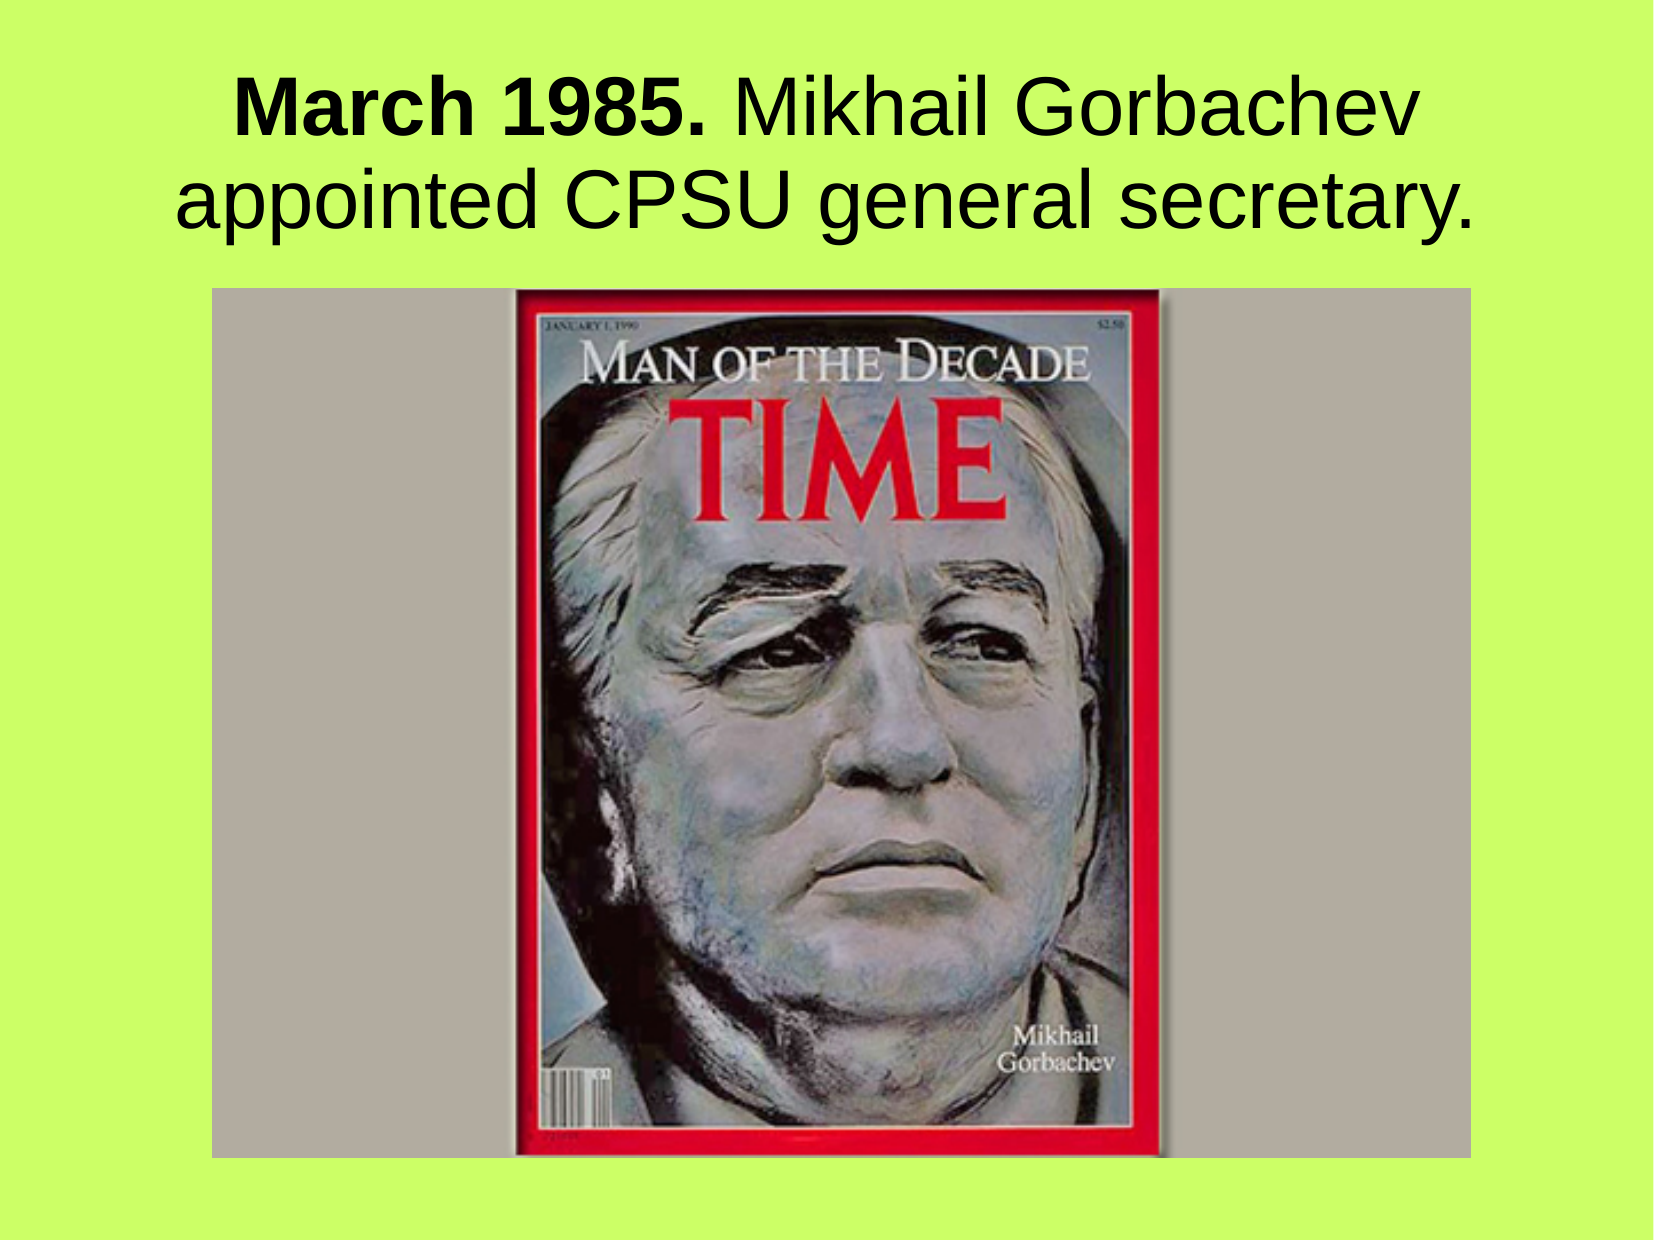

# March 1985. Mikhail Gorbachev appointed CPSU general secretary.